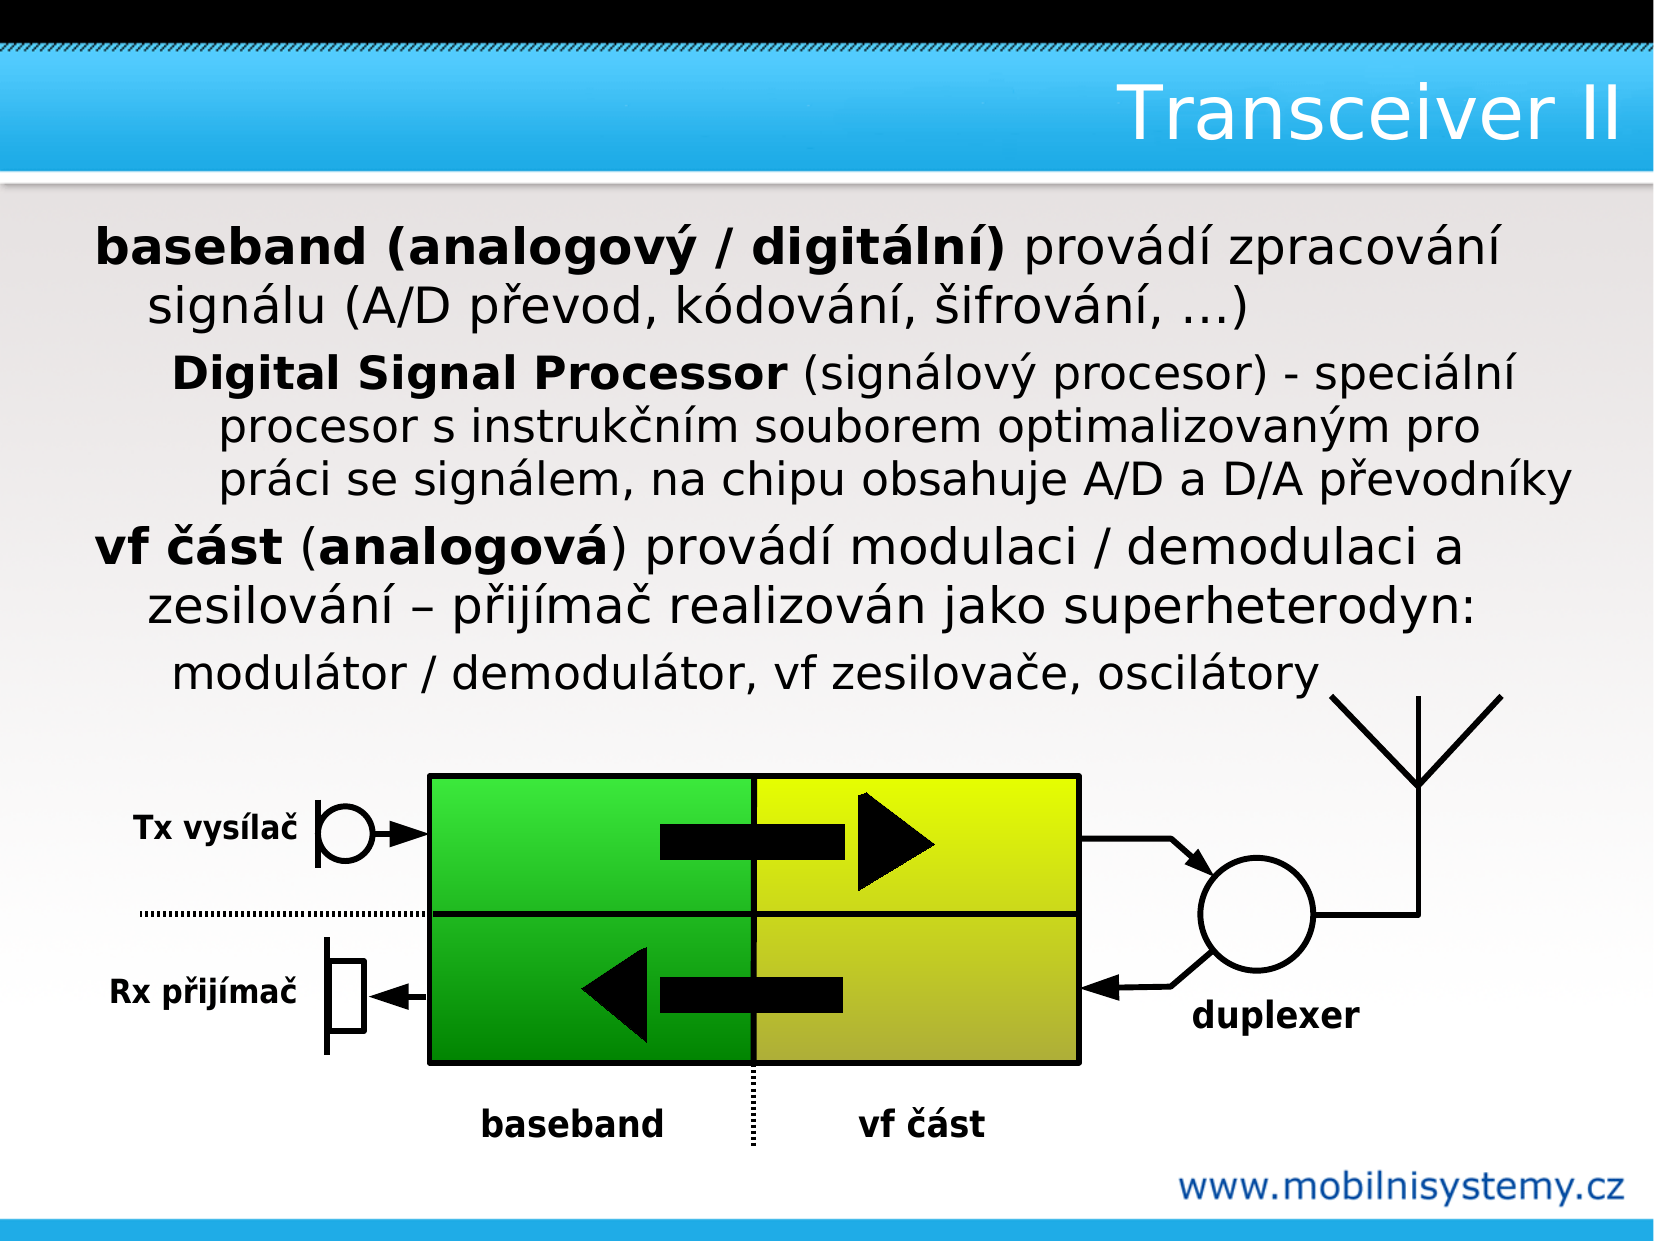

Transceiver II
# baseband (analogový / digitální) provádí zpracování signálu (A/D převod, kódování, šifrování, …)
Digital Signal Processor (signálový procesor) - speciální procesor s instrukčním souborem optimalizovaným pro práci se signálem, na chipu obsahuje A/D a D/A převodníky
vf část (analogová) provádí modulaci / demodulaci a zesilování – přijímač realizován jako superheterodyn:
modulátor / demodulátor, vf zesilovače, oscilátory
Tx vysílač
Rx přijímač
duplexer
baseband
vf část